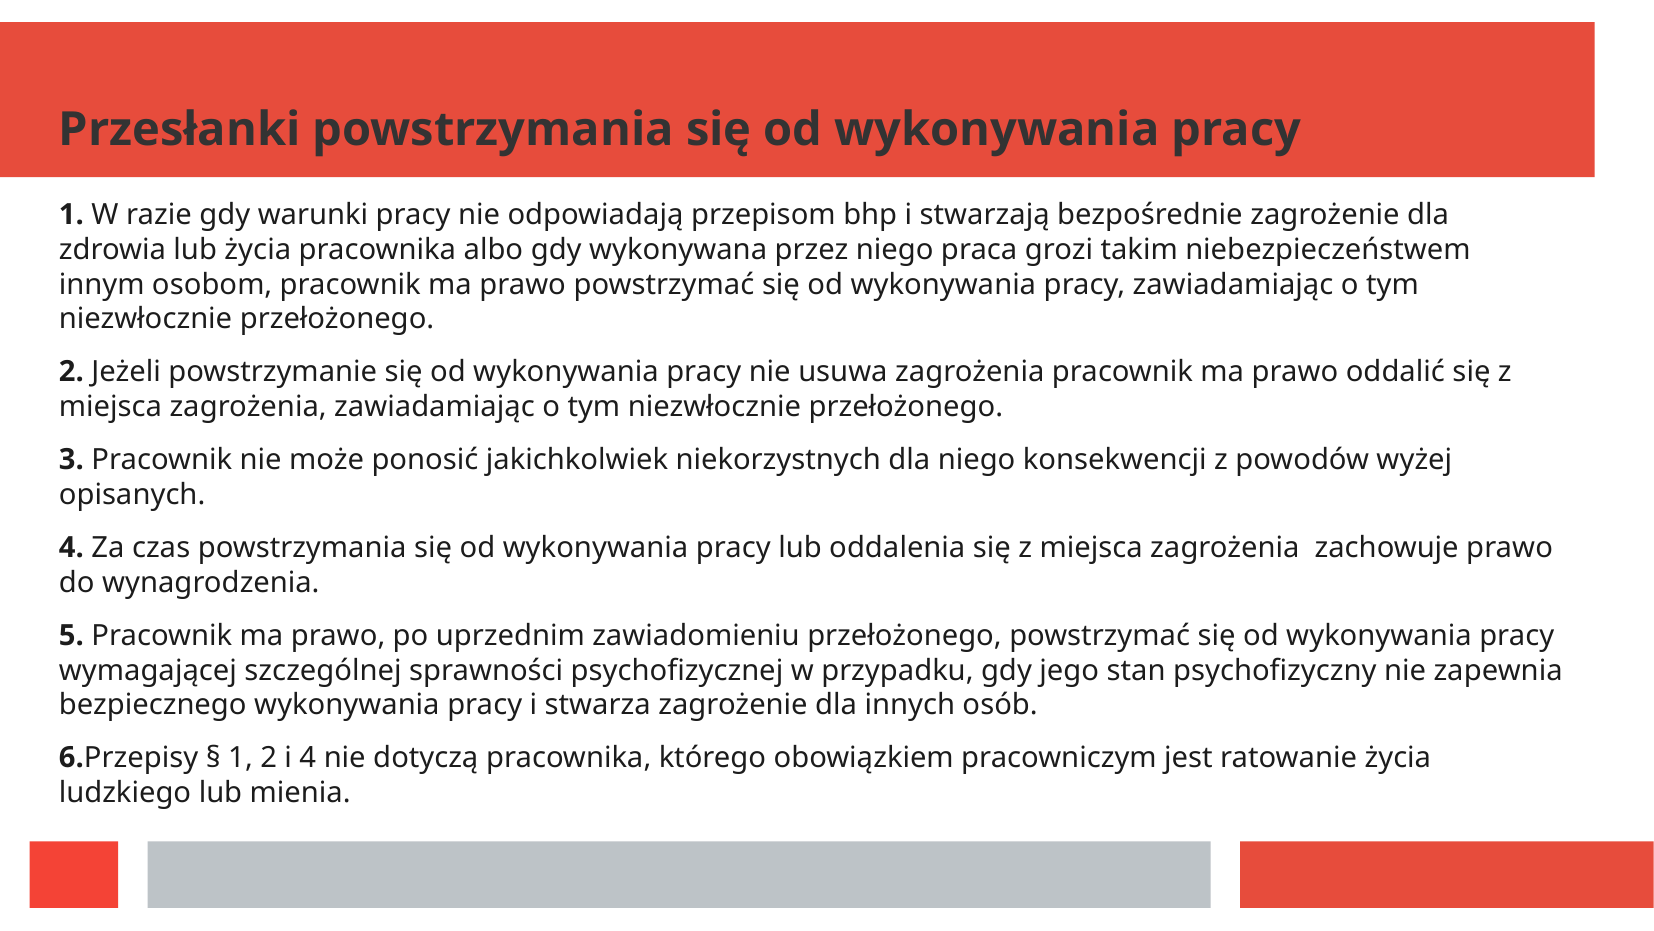

# Przesłanki powstrzymania się od wykonywania pracy
1. W razie gdy warunki pracy nie odpowiadają przepisom bhp i stwarzają bezpośrednie zagrożenie dla zdrowia lub życia pracownika albo gdy wykonywana przez niego praca grozi takim niebezpieczeństwem innym osobom, pracownik ma prawo powstrzymać się od wykonywania pracy, zawiadamiając o tym niezwłocznie przełożonego.
2. Jeżeli powstrzymanie się od wykonywania pracy nie usuwa zagrożenia pracownik ma prawo oddalić się z miejsca zagrożenia, zawiadamiając o tym niezwłocznie przełożonego.
3. Pracownik nie może ponosić jakichkolwiek niekorzystnych dla niego konsekwencji z powodów wyżej opisanych.
4. Za czas powstrzymania się od wykonywania pracy lub oddalenia się z miejsca zagrożenia zachowuje prawo do wynagrodzenia.
5. Pracownik ma prawo, po uprzednim zawiadomieniu przełożonego, powstrzymać się od wykonywania pracy wymagającej szczególnej sprawności psychofizycznej w przypadku, gdy jego stan psychofizyczny nie zapewnia bezpiecznego wykonywania pracy i stwarza zagrożenie dla innych osób.
6.Przepisy § 1, 2 i 4 nie dotyczą pracownika, którego obowiązkiem pracowniczym jest ratowanie życia ludzkiego lub mienia.